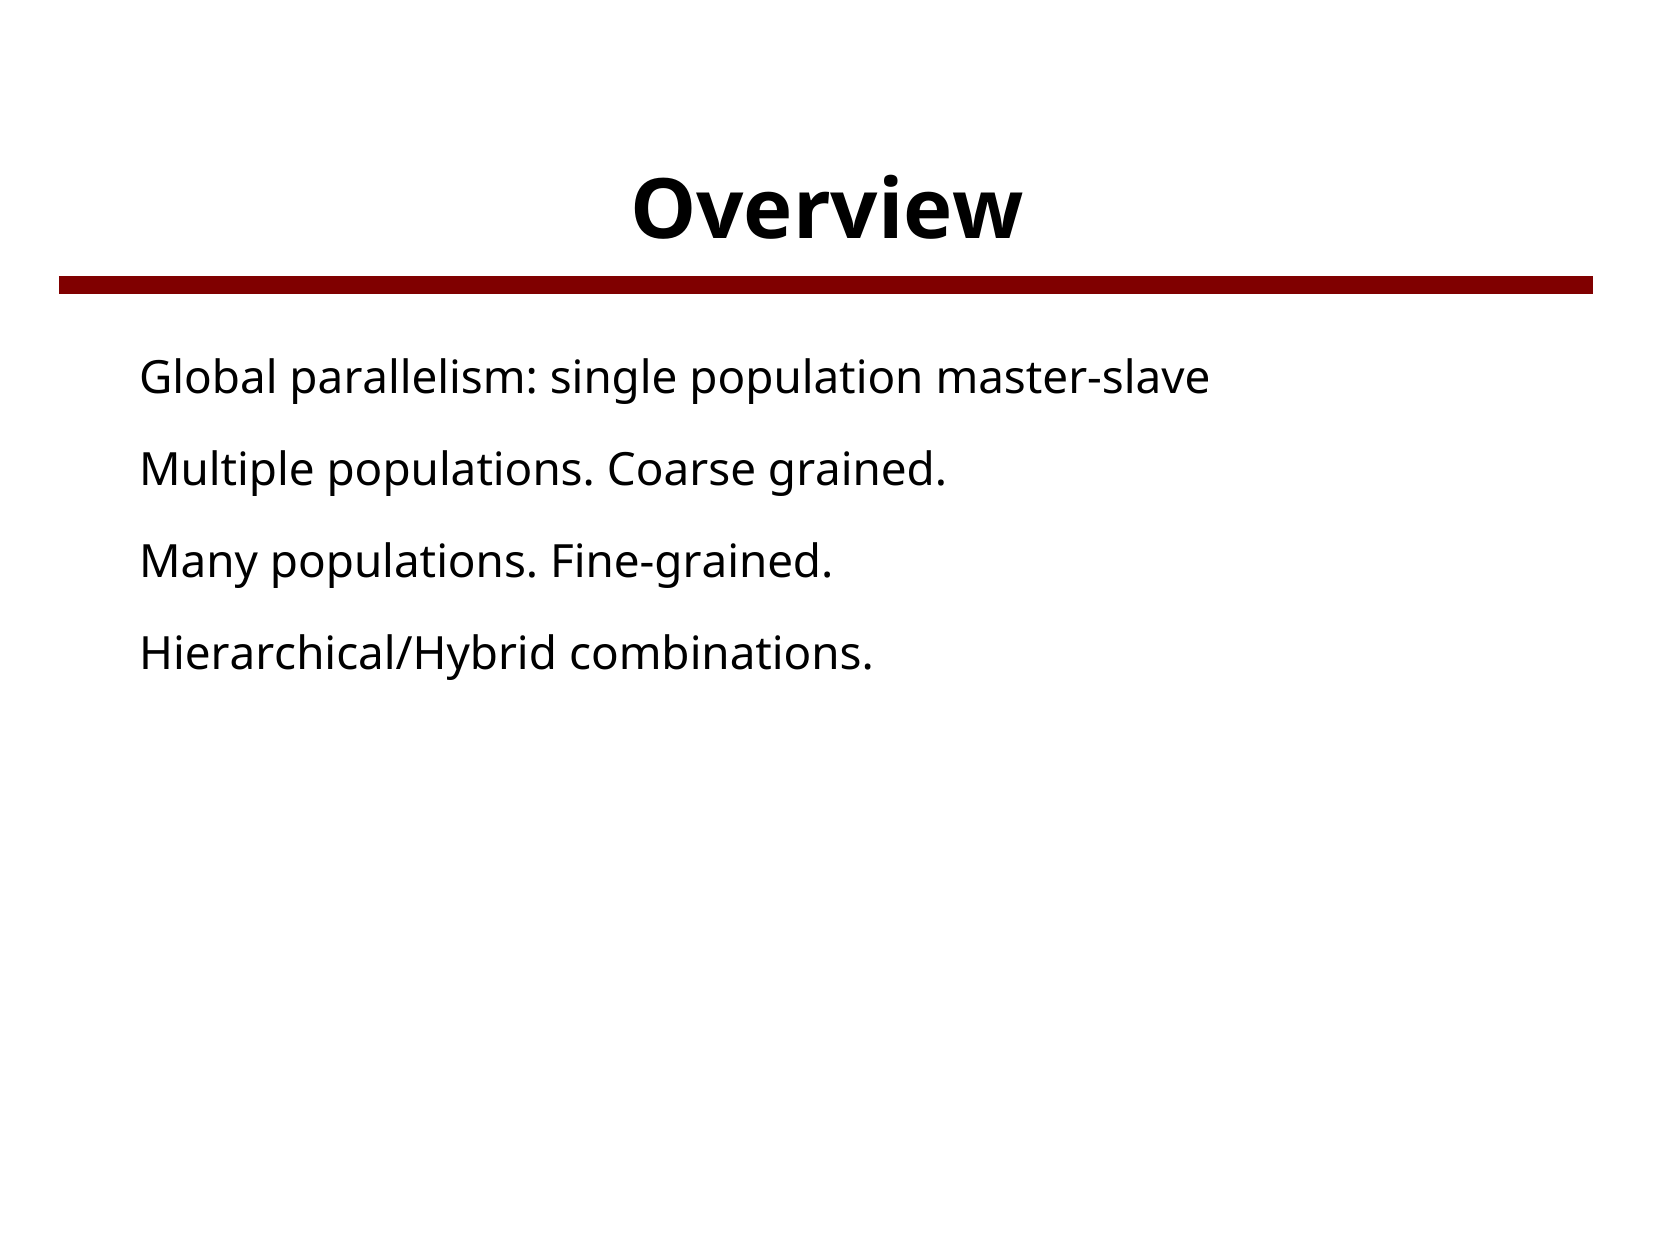

# Overview
Global parallelism: single population master-slave
Multiple populations. Coarse grained.
Many populations. Fine-grained.
Hierarchical/Hybrid combinations.